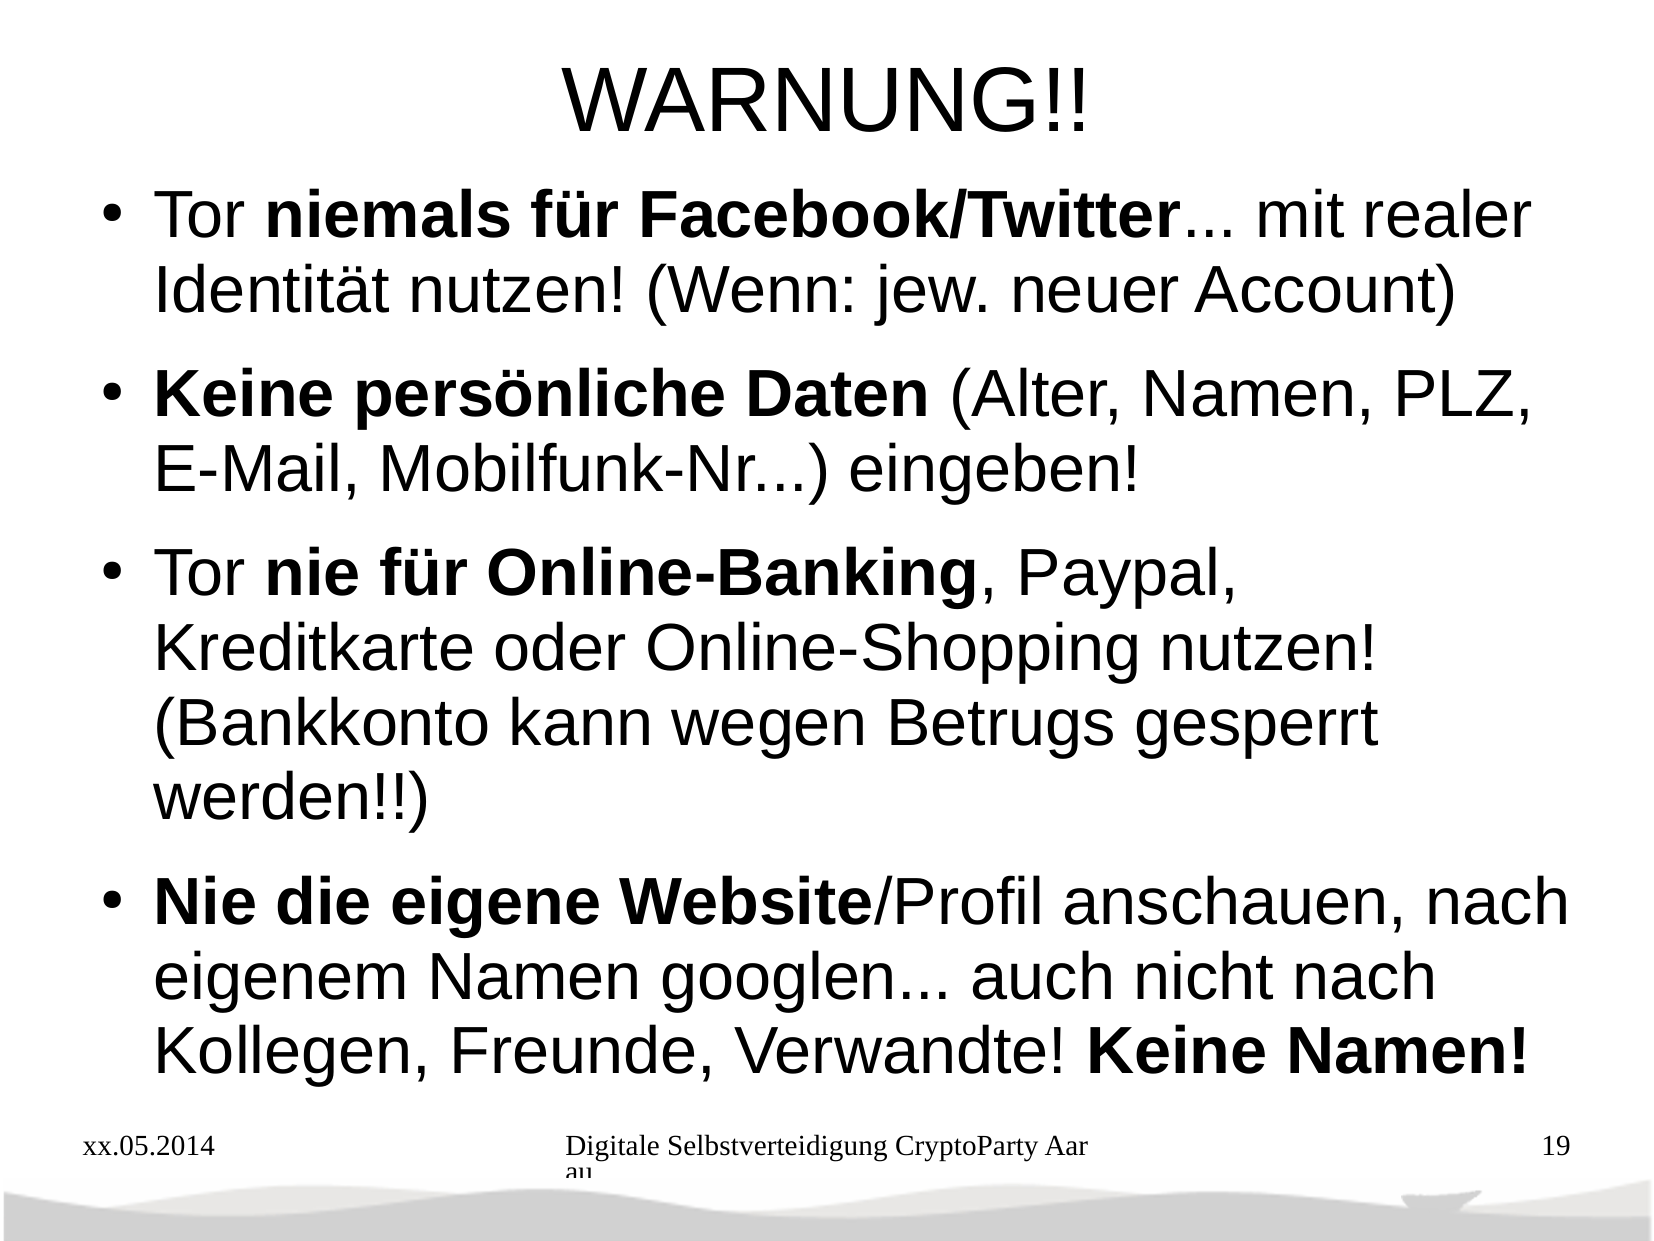

WARNUNG!!
# Tor niemals für Facebook/Twitter... mit realer Identität nutzen! (Wenn: jew. neuer Account)
Keine persönliche Daten (Alter, Namen, PLZ, E-Mail, Mobilfunk-Nr...) eingeben!
Tor nie für Online-Banking, Paypal, Kreditkarte oder Online-Shopping nutzen! (Bankkonto kann wegen Betrugs gesperrt werden!!)
Nie die eigene Website/Profil anschauen, nach eigenem Namen googlen... auch nicht nach Kollegen, Freunde, Verwandte! Keine Namen!
xx.05.2014
Digitale Selbstverteidigung CryptoParty Aarau
19